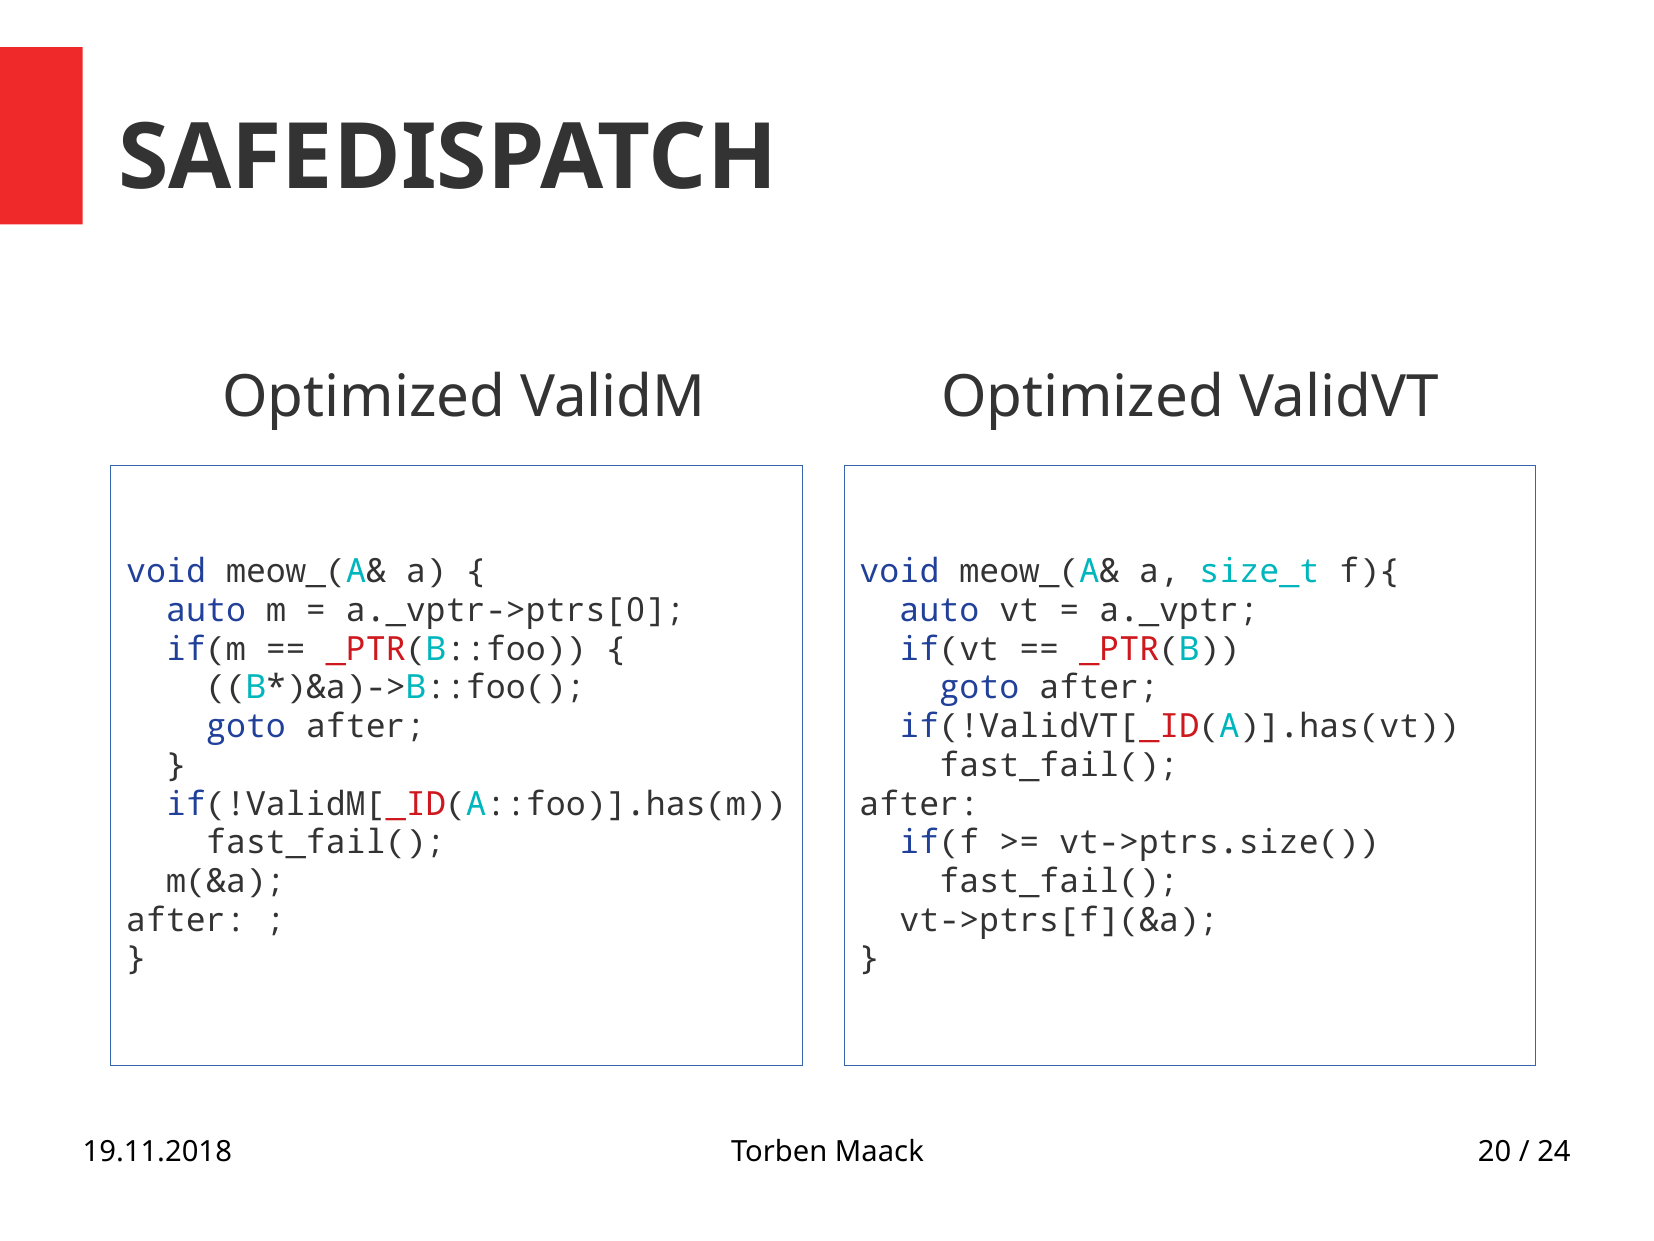

# SAFEDISPATCH
Optimized ValidM
Optimized ValidVT
void meow_(A& a) {
 auto m = a._vptr->ptrs[0];
 if(m == _PTR(B::foo)) {
 ((B*)&a)->B::foo();
 goto after;
 }
 if(!ValidM[_ID(A::foo)].has(m))
 fast_fail();
 m(&a);
after: ;
}
void meow_(A& a, size_t f){
 auto vt = a._vptr;
 if(vt == _PTR(B))
 goto after;
 if(!ValidVT[_ID(A)].has(vt))
 fast_fail();
after:
 if(f >= vt->ptrs.size())
 fast_fail();
 vt->ptrs[f](&a);
}
19.11.2018
Torben Maack
20